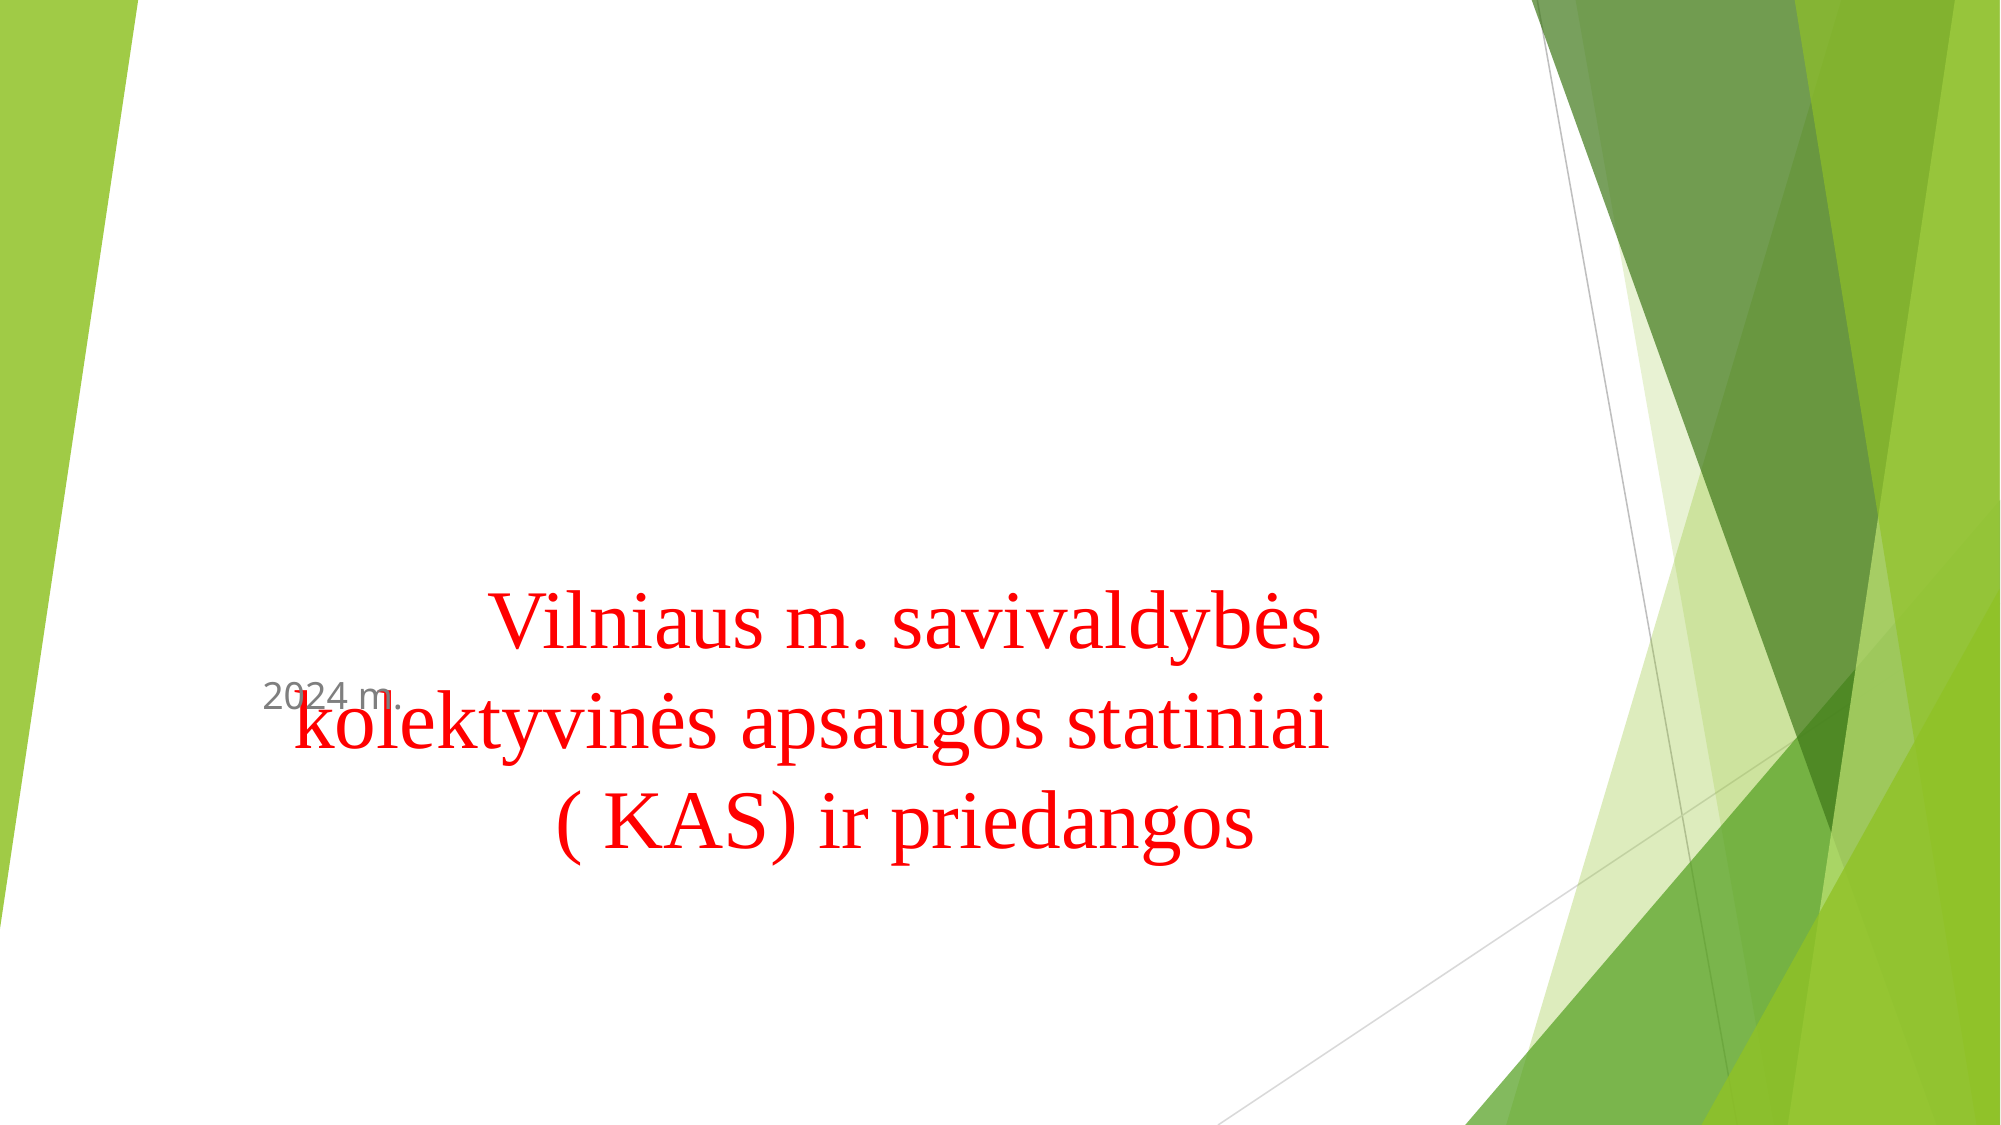

# Vilniaus m. savivaldybės kolektyvinės apsaugos statiniai ( KAS) ir priedangos
2024 m.